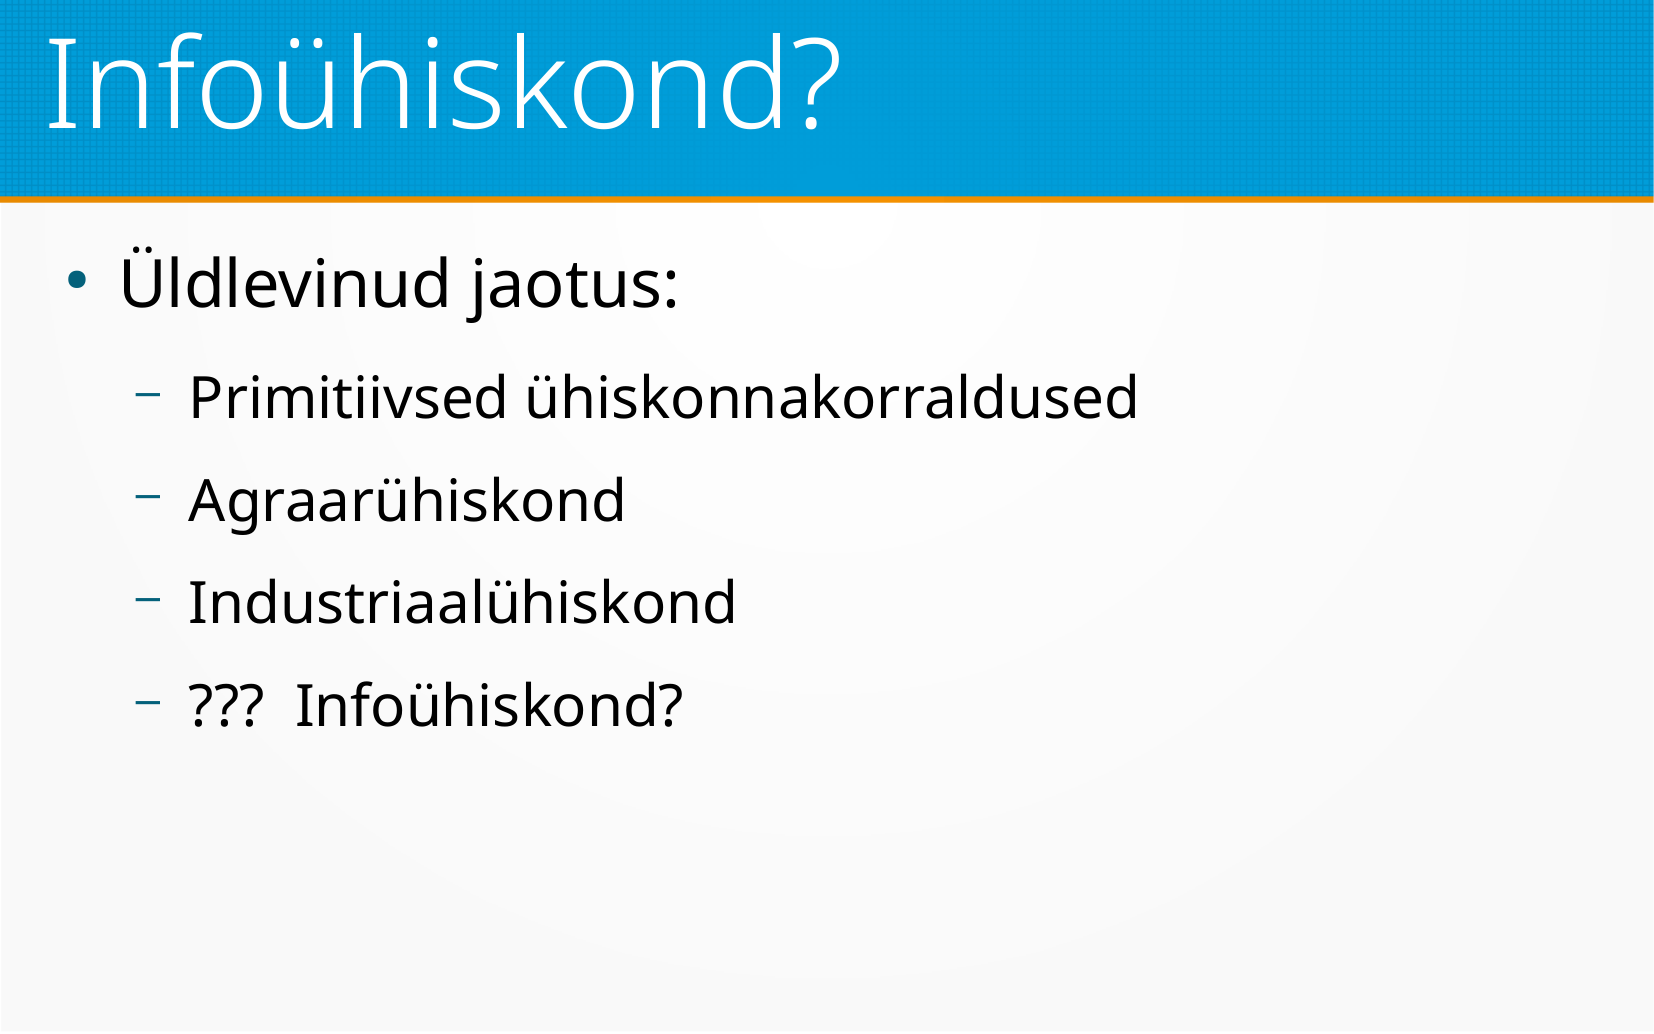

# Infoühiskond?
Üldlevinud jaotus:
Primitiivsed ühiskonnakorraldused
Agraarühiskond
Industriaalühiskond
??? Infoühiskond?